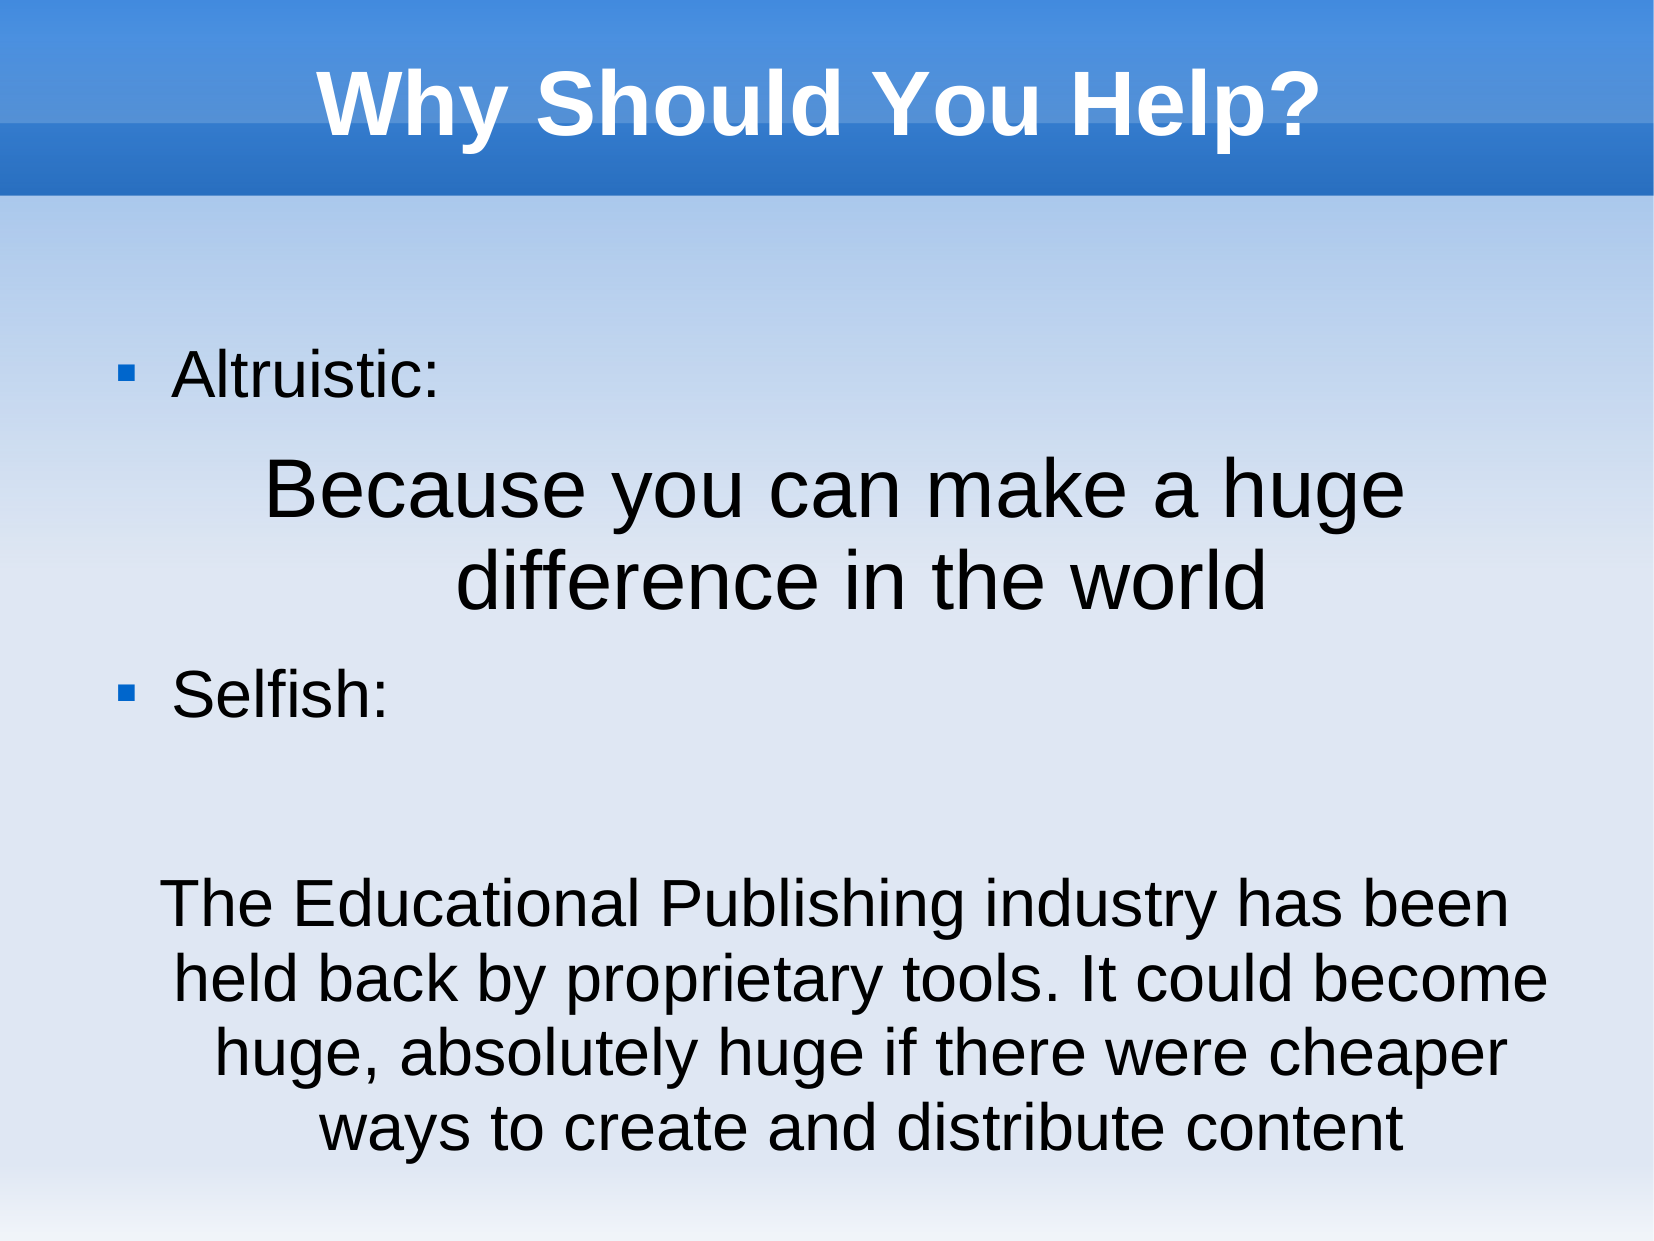

# Why Should You Help?
Altruistic:
Because you can make a huge difference in the world
Selfish:
The Educational Publishing industry has been held back by proprietary tools. It could become huge, absolutely huge if there were cheaper ways to create and distribute content